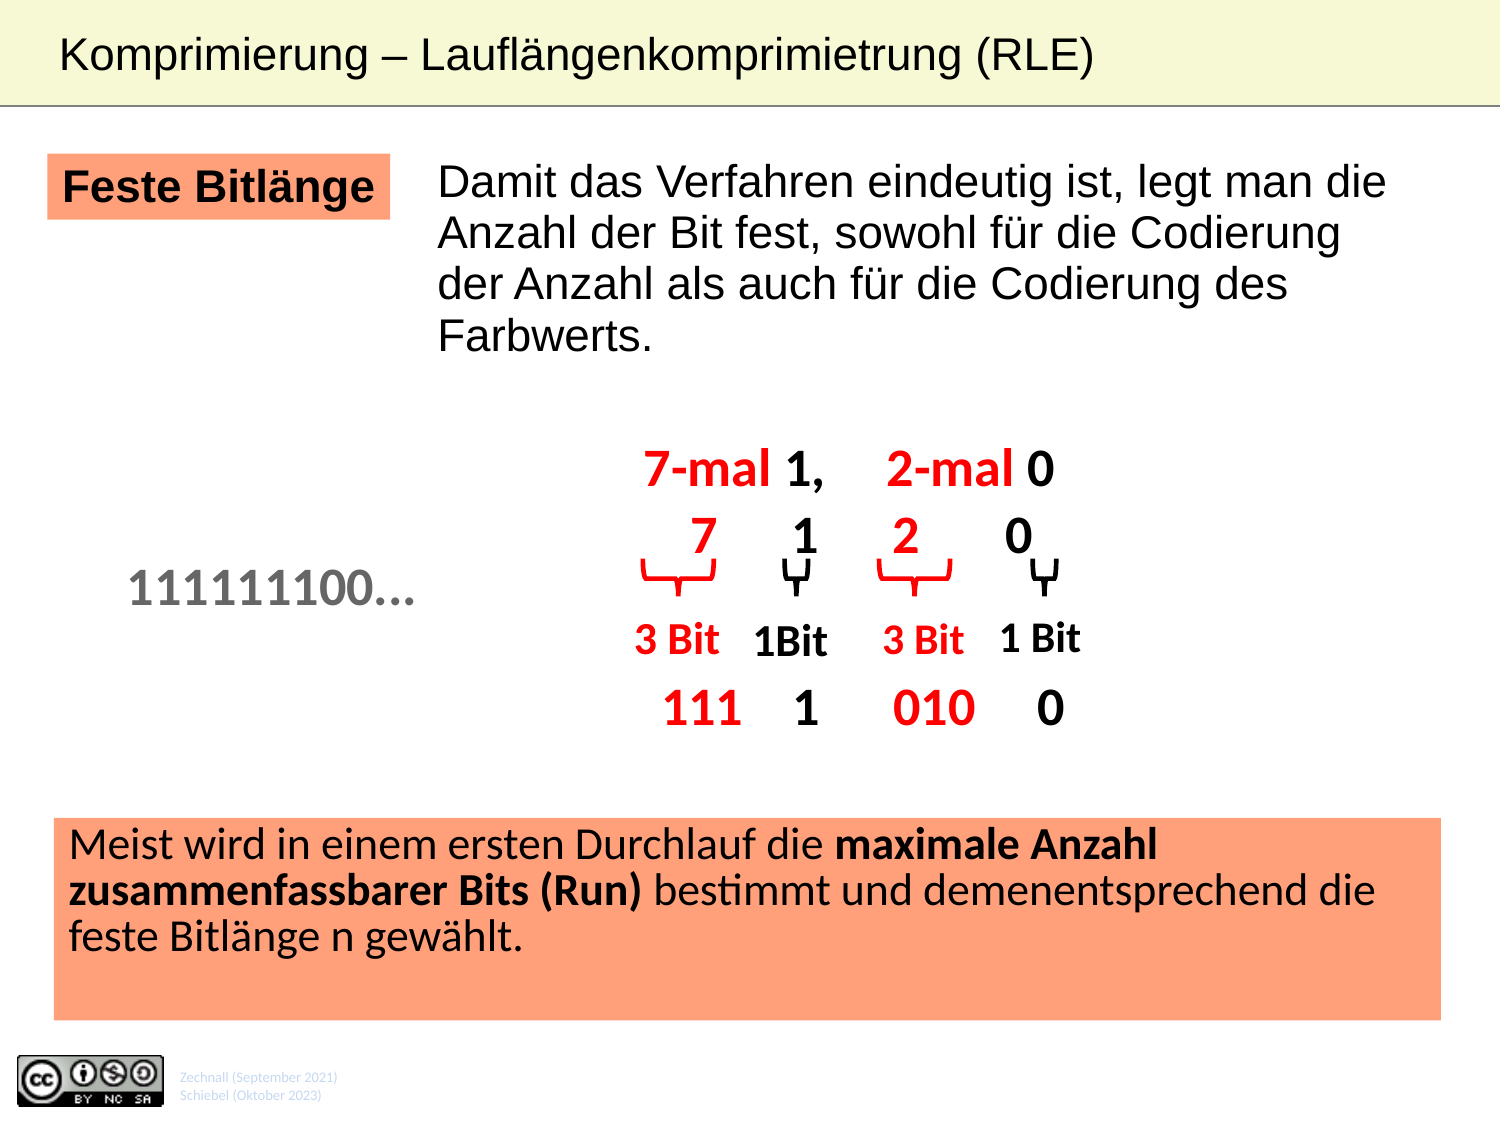

# Komprimierung – Lauflängenkomprimietrung (RLE)
Damit das Verfahren eindeutig ist, legt man die Anzahl der Bit fest, sowohl für die Codierung der Anzahl als auch für die Codierung des Farbwerts.
Feste Bitlänge
7-mal 1, 2-mal 0
 7 1 2 0
111111100...
 1 Bit
3 Bit
1Bit
3 Bit
111 1 010 0
Meist wird in einem ersten Durchlauf die maximale Anzahl zusammenfassbarer Bits (Run) bestimmt und demenentsprechend die feste Bitlänge n gewählt.